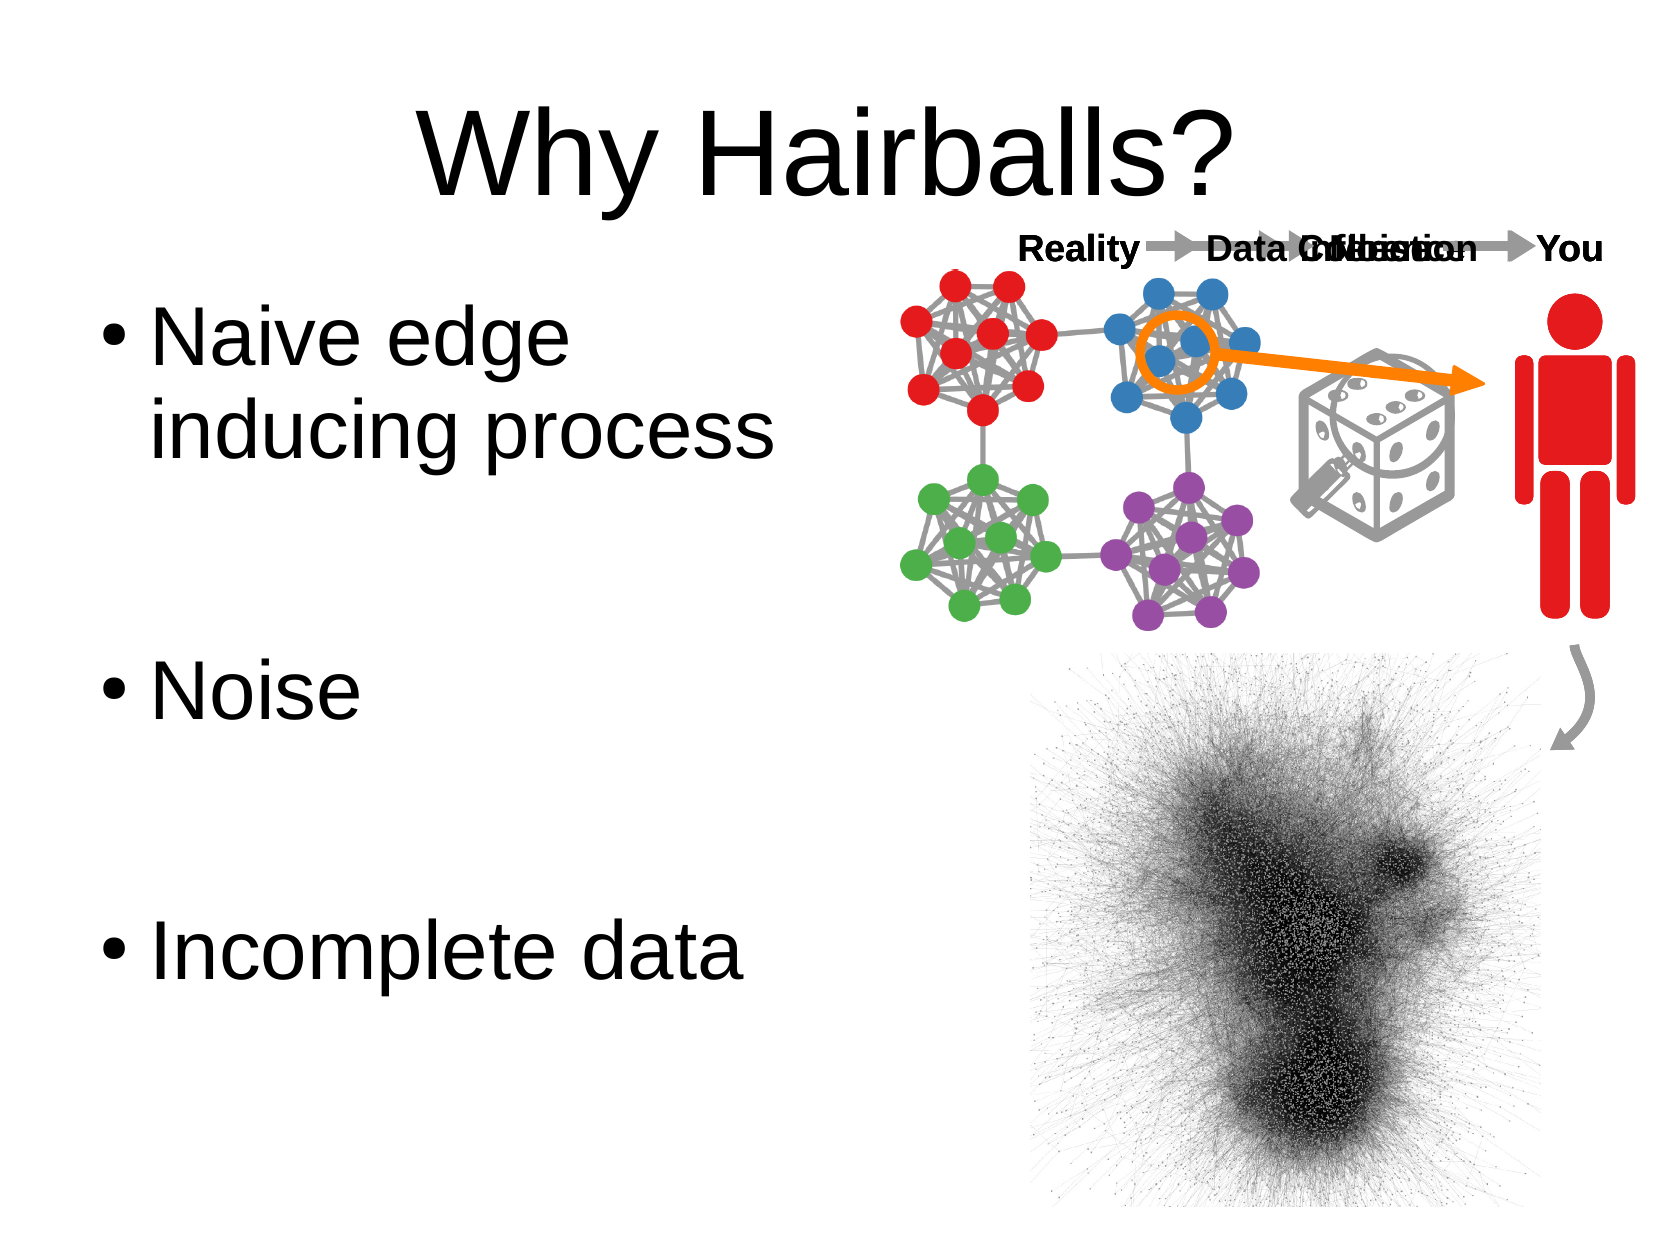

# Why Hairballs?
Reality
Inference
You
Reality
Noise
You
Reality
Data Collection
You
Naive edge inducing process
Noise
Incomplete data